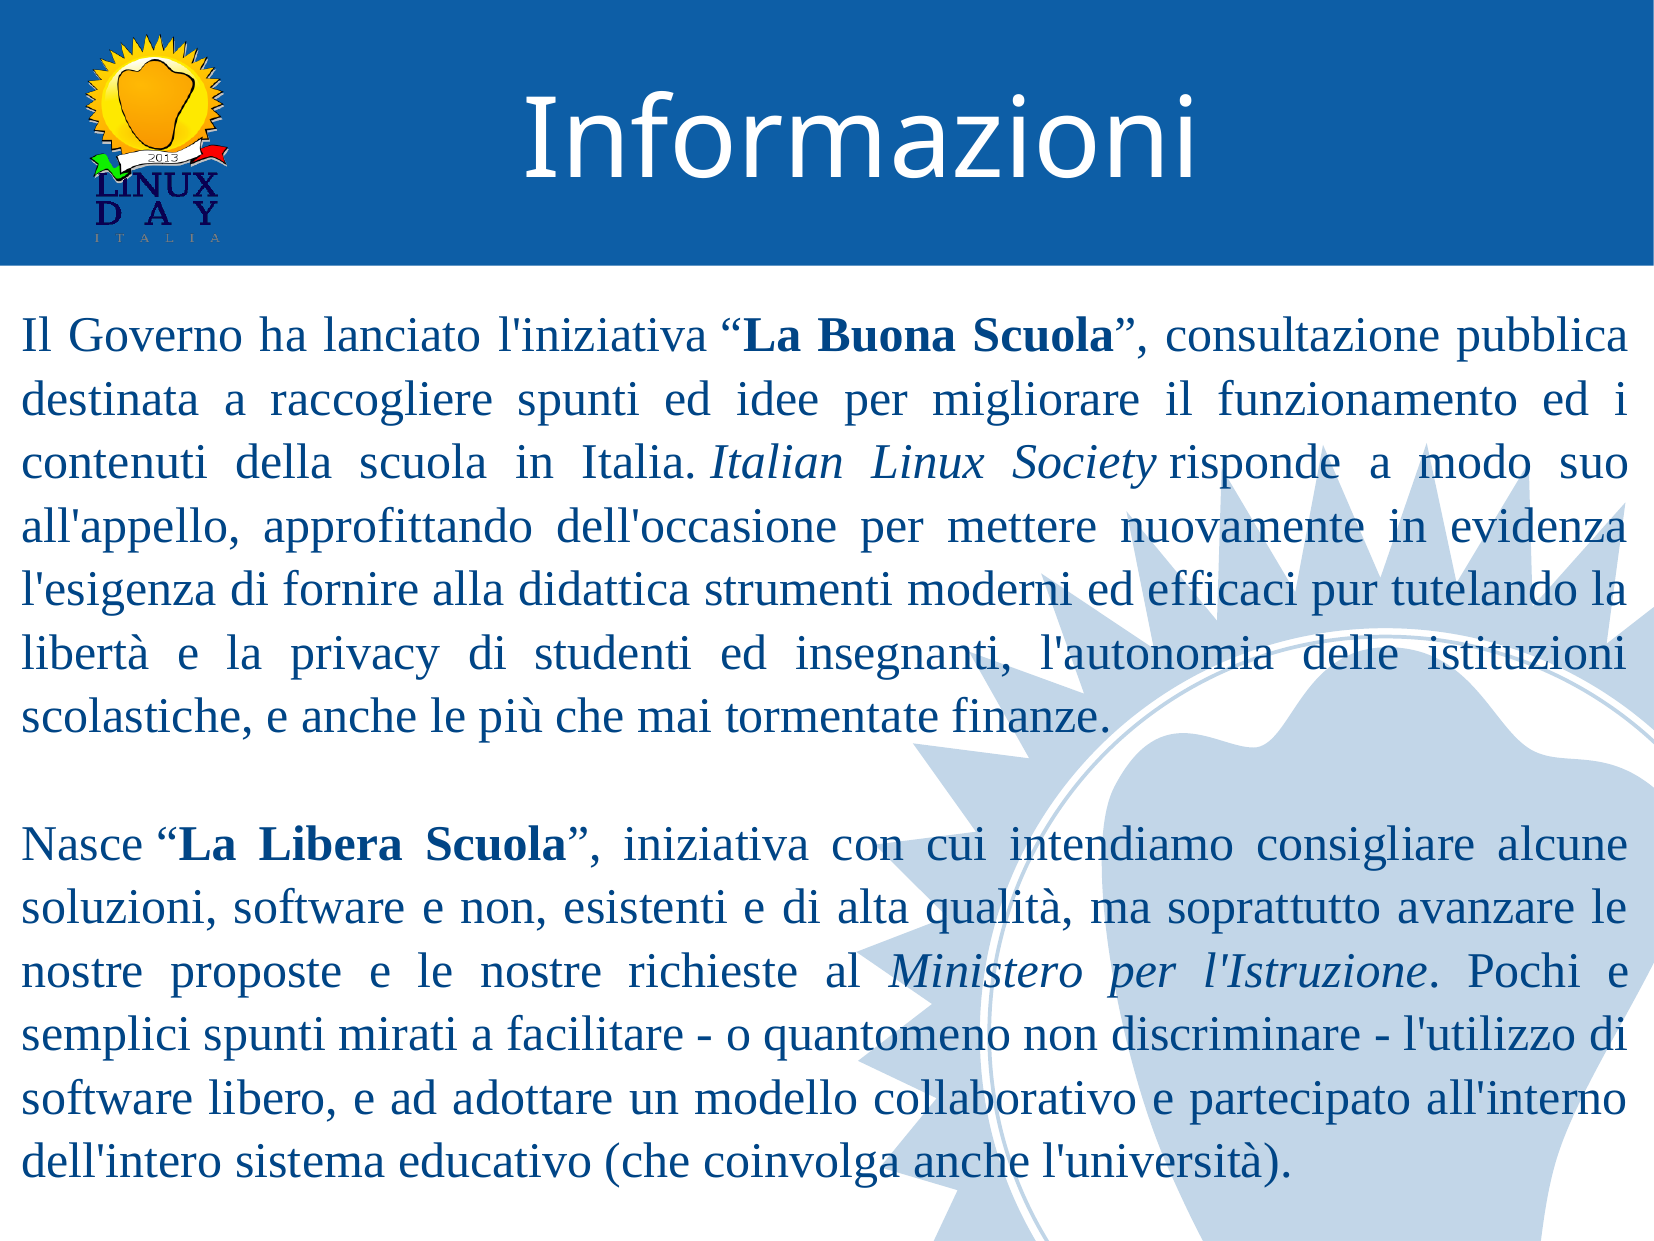

# Informazioni
Il Governo ha lanciato l'iniziativa “La Buona Scuola”, consultazione pubblica destinata a raccogliere spunti ed idee per migliorare il funzionamento ed i contenuti della scuola in Italia. Italian Linux Society risponde a modo suo all'appello, approfittando dell'occasione per mettere nuovamente in evidenza l'esigenza di fornire alla didattica strumenti moderni ed efficaci pur tutelando la libertà e la privacy di studenti ed insegnanti, l'autonomia delle istituzioni scolastiche, e anche le più che mai tormentate finanze.
Nasce “La Libera Scuola”, iniziativa con cui intendiamo consigliare alcune soluzioni, software e non, esistenti e di alta qualità, ma soprattutto avanzare le nostre proposte e le nostre richieste al Ministero per l'Istruzione. Pochi e semplici spunti mirati a facilitare - o quantomeno non discriminare - l'utilizzo di software libero, e ad adottare un modello collaborativo e partecipato all'interno dell'intero sistema educativo (che coinvolga anche l'università).